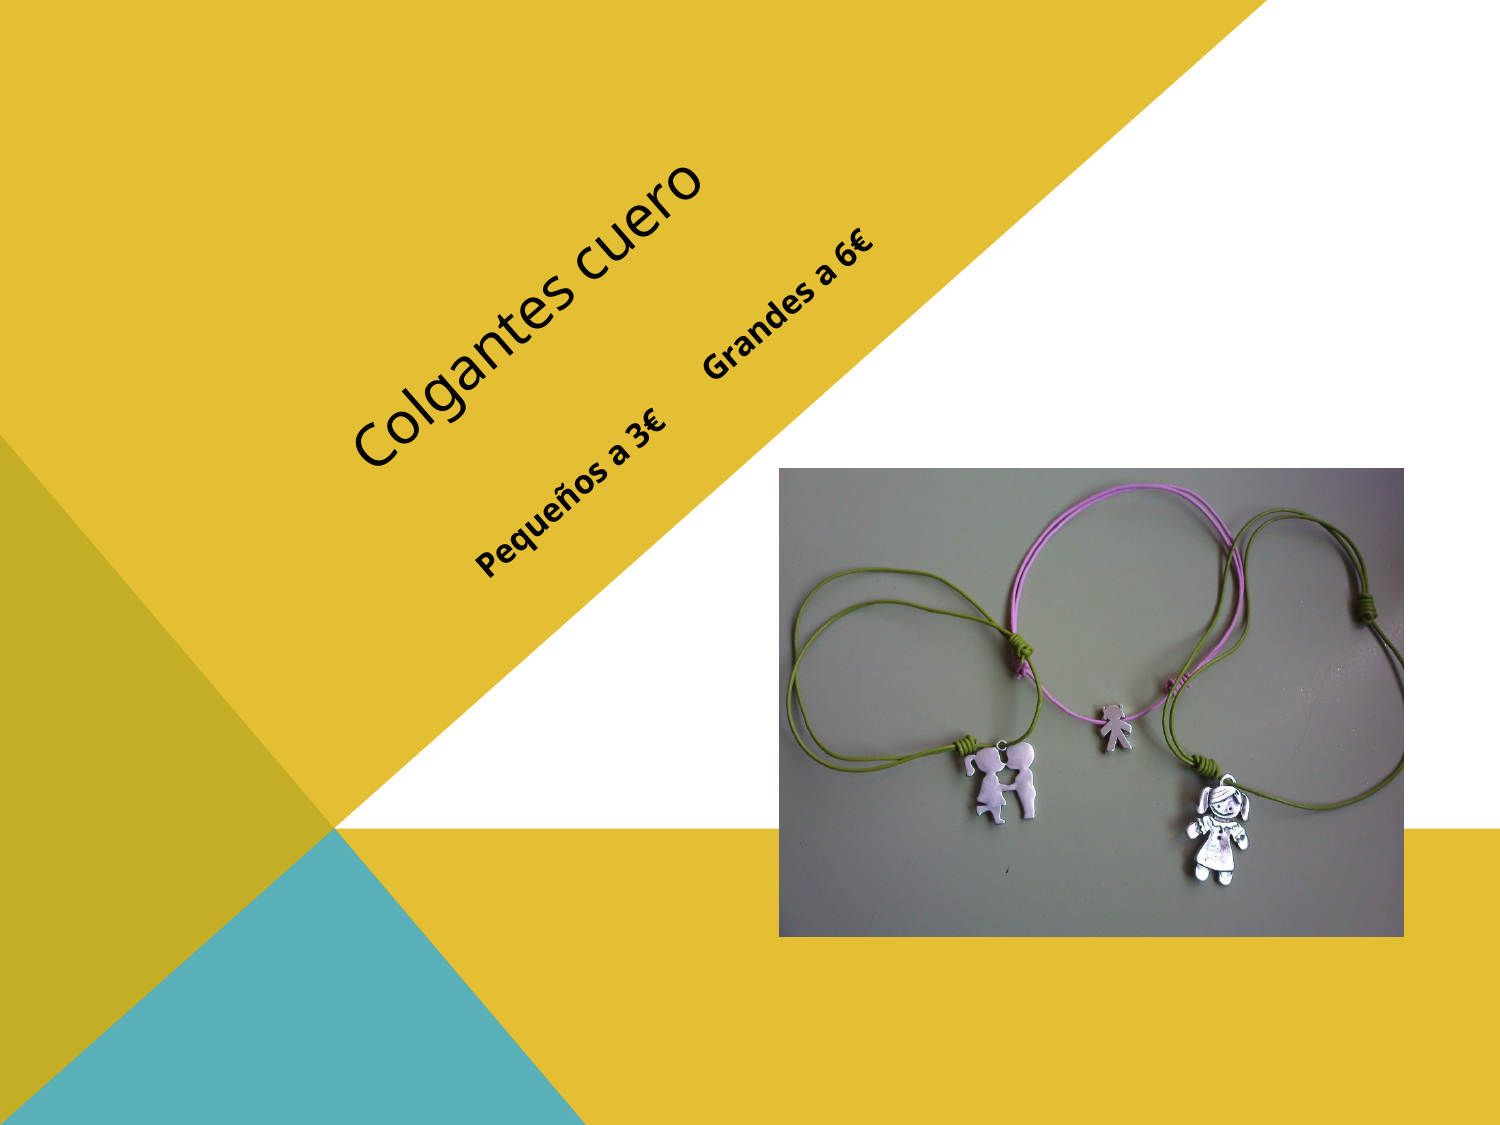

# Colgantes cuero
Pequeños a 3€ Grandes a 6€